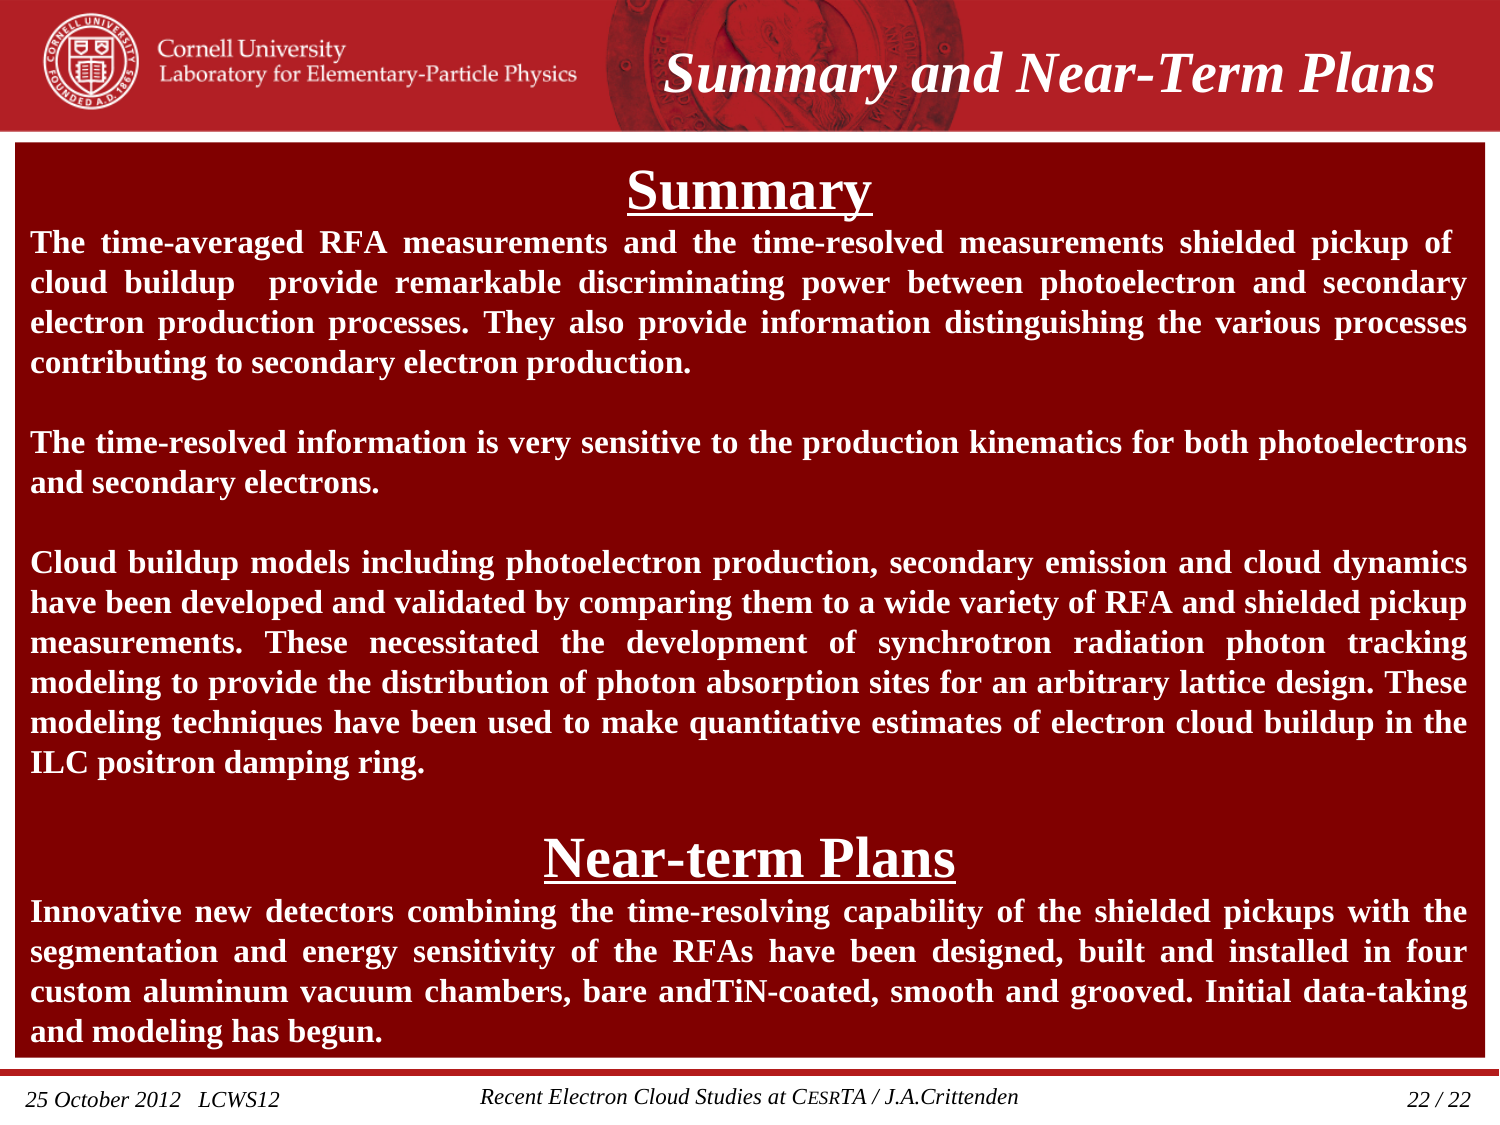

# Summary and Near-Term Plans
Summary
The time-averaged RFA measurements and the time-resolved measurements shielded pickup of cloud buildup provide remarkable discriminating power between photoelectron and secondary electron production processes. They also provide information distinguishing the various processes contributing to secondary electron production.
The time-resolved information is very sensitive to the production kinematics for both photoelectrons and secondary electrons.
Cloud buildup models including photoelectron production, secondary emission and cloud dynamics have been developed and validated by comparing them to a wide variety of RFA and shielded pickup measurements. These necessitated the development of synchrotron radiation photon tracking modeling to provide the distribution of photon absorption sites for an arbitrary lattice design. These modeling techniques have been used to make quantitative estimates of electron cloud buildup in the ILC positron damping ring.
Near-term Plans
Innovative new detectors combining the time-resolving capability of the shielded pickups with the segmentation and energy sensitivity of the RFAs have been designed, built and installed in four custom aluminum vacuum chambers, bare andTiN-coated, smooth and grooved. Initial data-taking and modeling has begun.